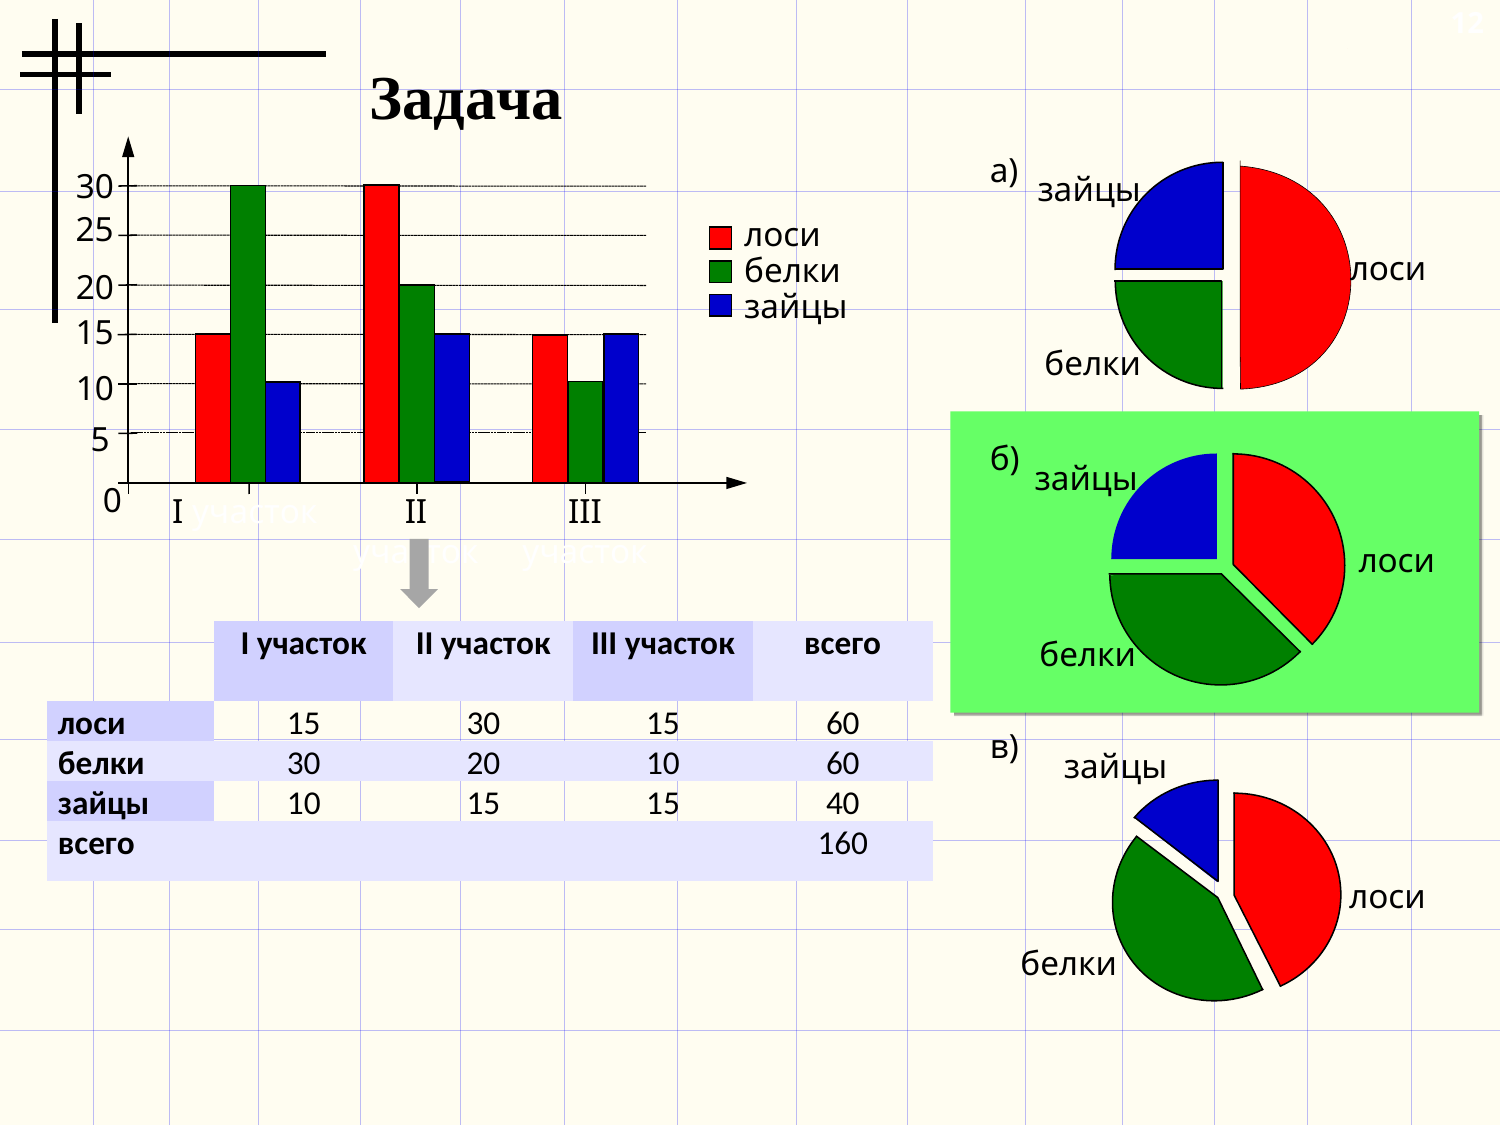

зайцы
лоси
белки
а)
б)
зайцы
лоси
белки
в)
зайцы
лоси
белки
# Задача
30
25
лоси
белки
зайцы
20
15
10
5
0
I участок
II участок
III участок
| | I участок | II участок | III участок | всего |
| --- | --- | --- | --- | --- |
| лоси | 15 | 30 | 15 | 60 |
| белки | 30 | 20 | 10 | 60 |
| зайцы | 10 | 15 | 15 | 40 |
| всего | | | | 160 |